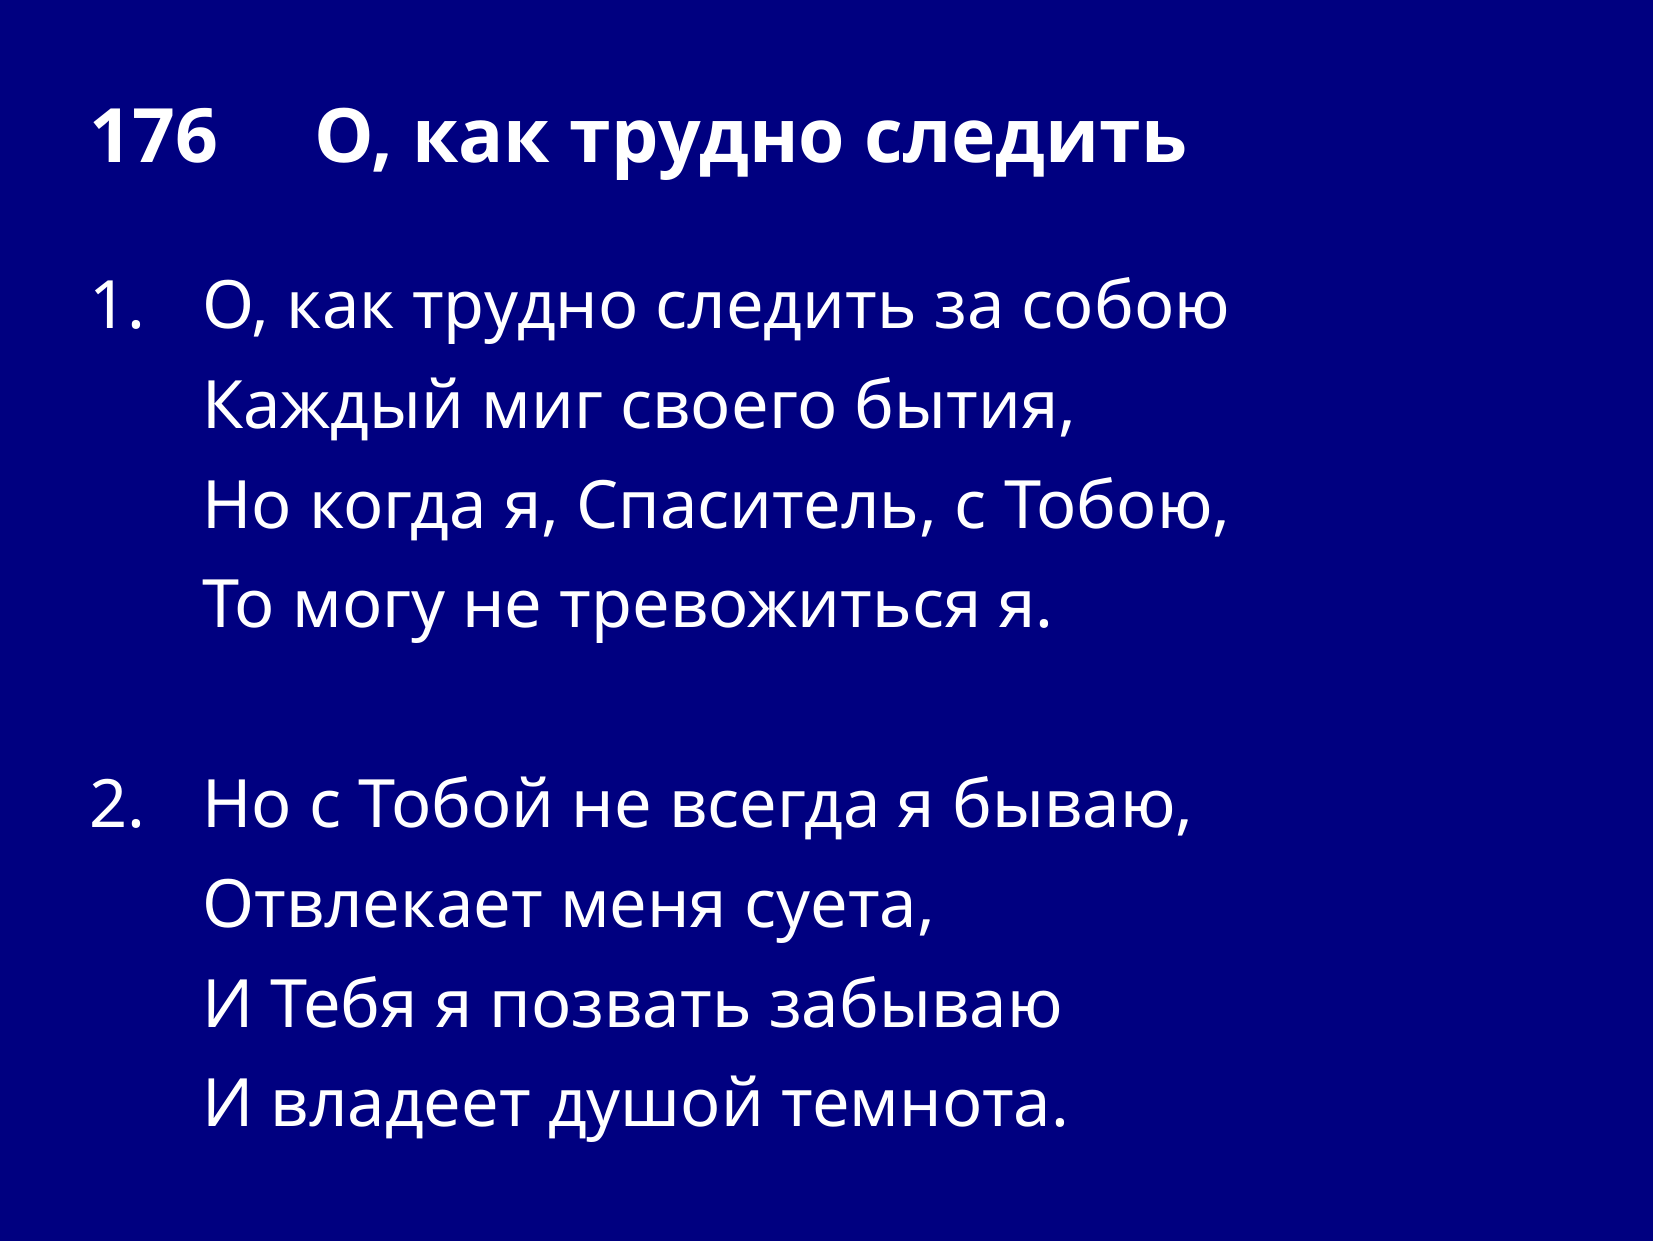

176	О, как трудно следить
1.	О, как трудно следить за собою
	Каждый миг своего бытия,
	Но когда я, Спаситель, с Тобою,
	То могу не тревожиться я.
2.	Но с Тобой не всегда я бываю,
	Отвлекает меня суета,
	И Тебя я позвать забываю
	И владеет душой темнота.